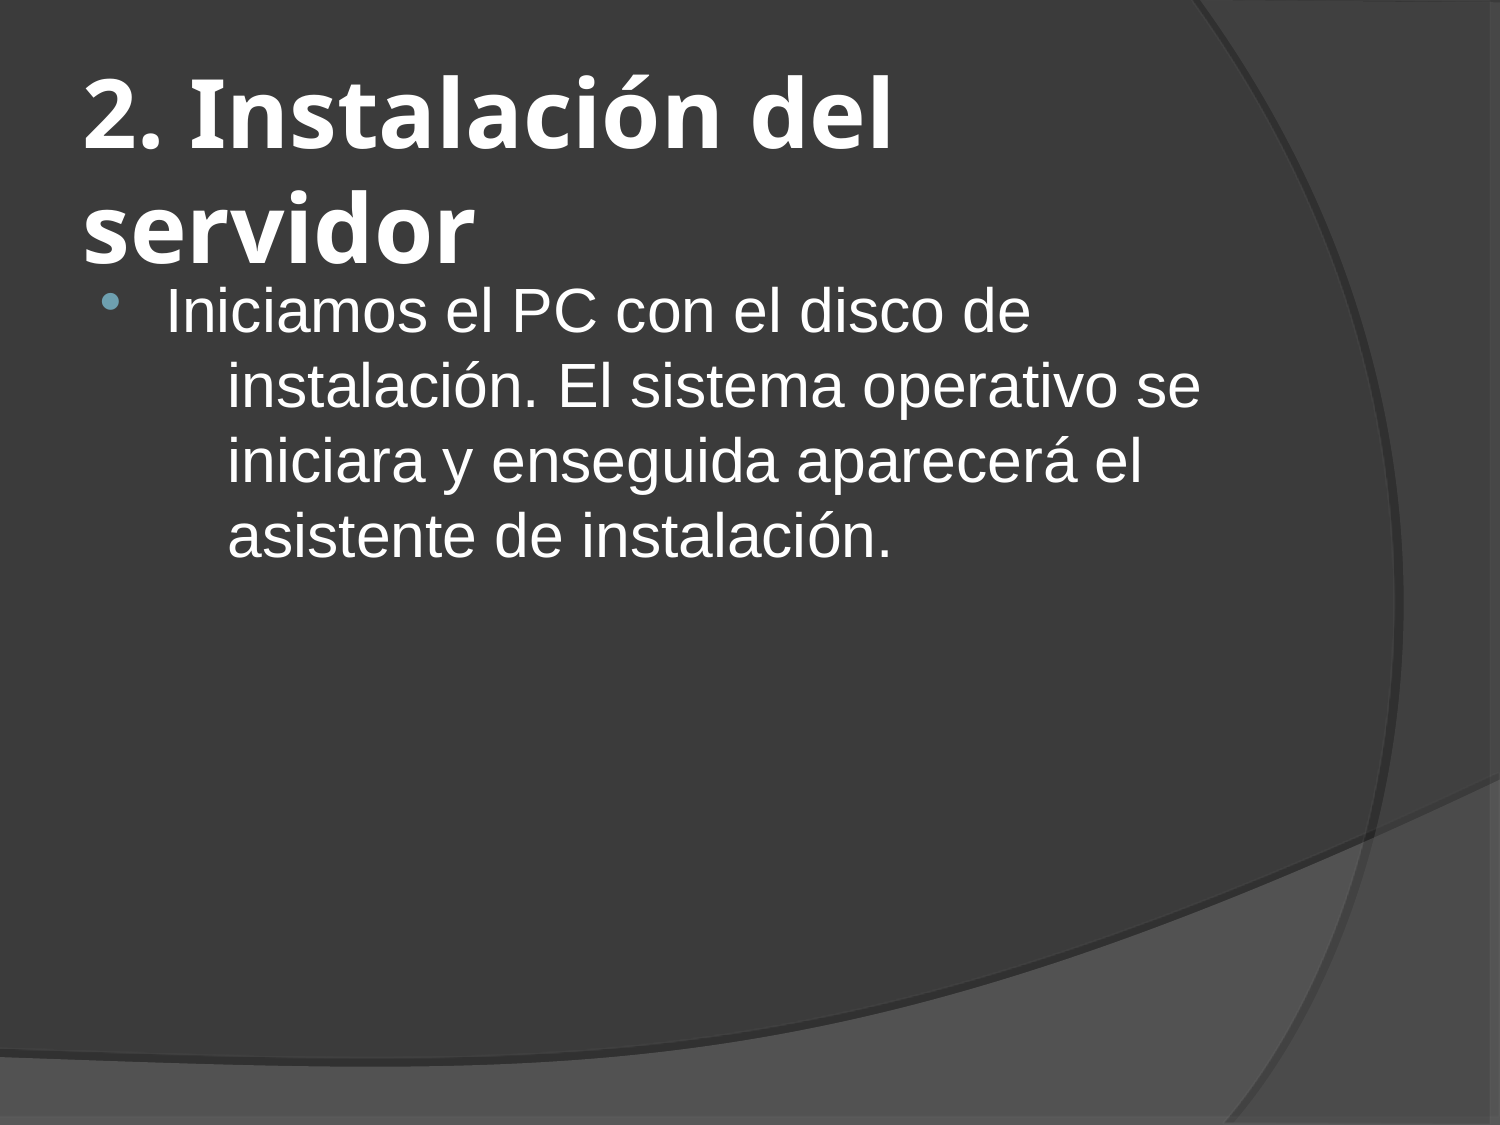

# 2. Instalación del servidor
Iniciamos el PC con el disco de instalación. El sistema operativo se iniciara y enseguida aparecerá el asistente de instalación.